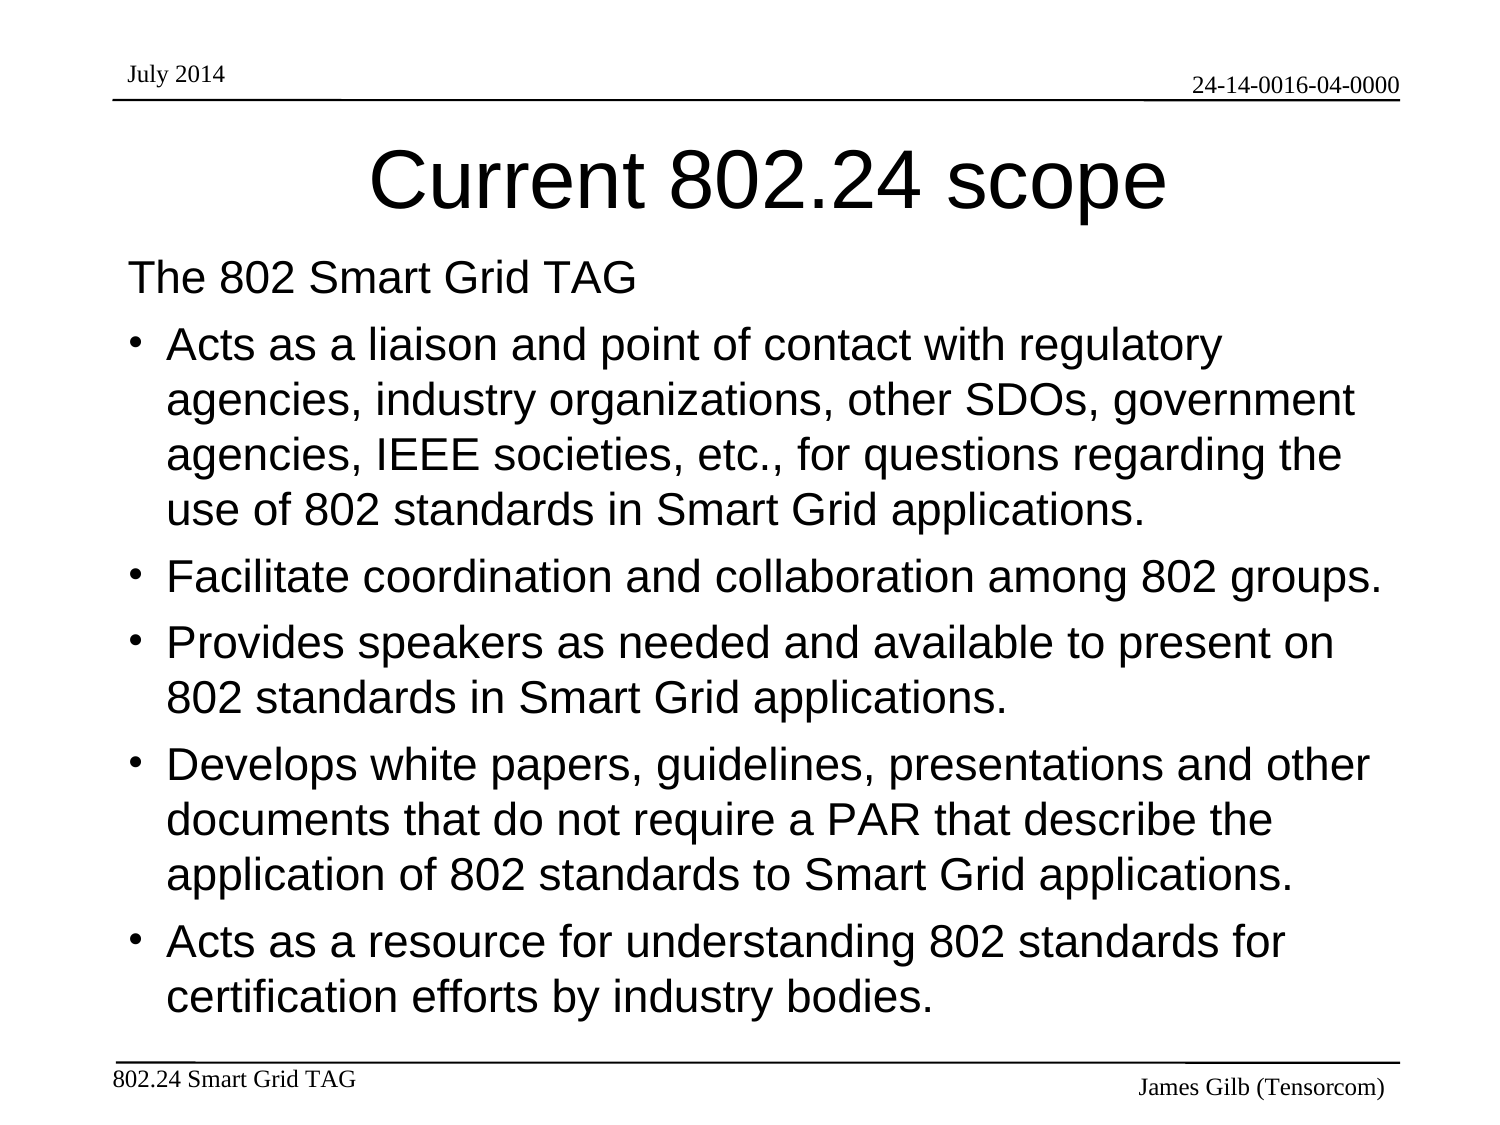

# Current 802.24 scope
The 802 Smart Grid TAG
Acts as a liaison and point of contact with regulatory agencies, industry organizations, other SDOs, government agencies, IEEE societies, etc., for questions regarding the use of 802 standards in Smart Grid applications.
Facilitate coordination and collaboration among 802 groups.
Provides speakers as needed and available to present on 802 standards in Smart Grid applications.
Develops white papers, guidelines, presentations and other documents that do not require a PAR that describe the application of 802 standards to Smart Grid applications.
Acts as a resource for understanding 802 standards for certification efforts by industry bodies.